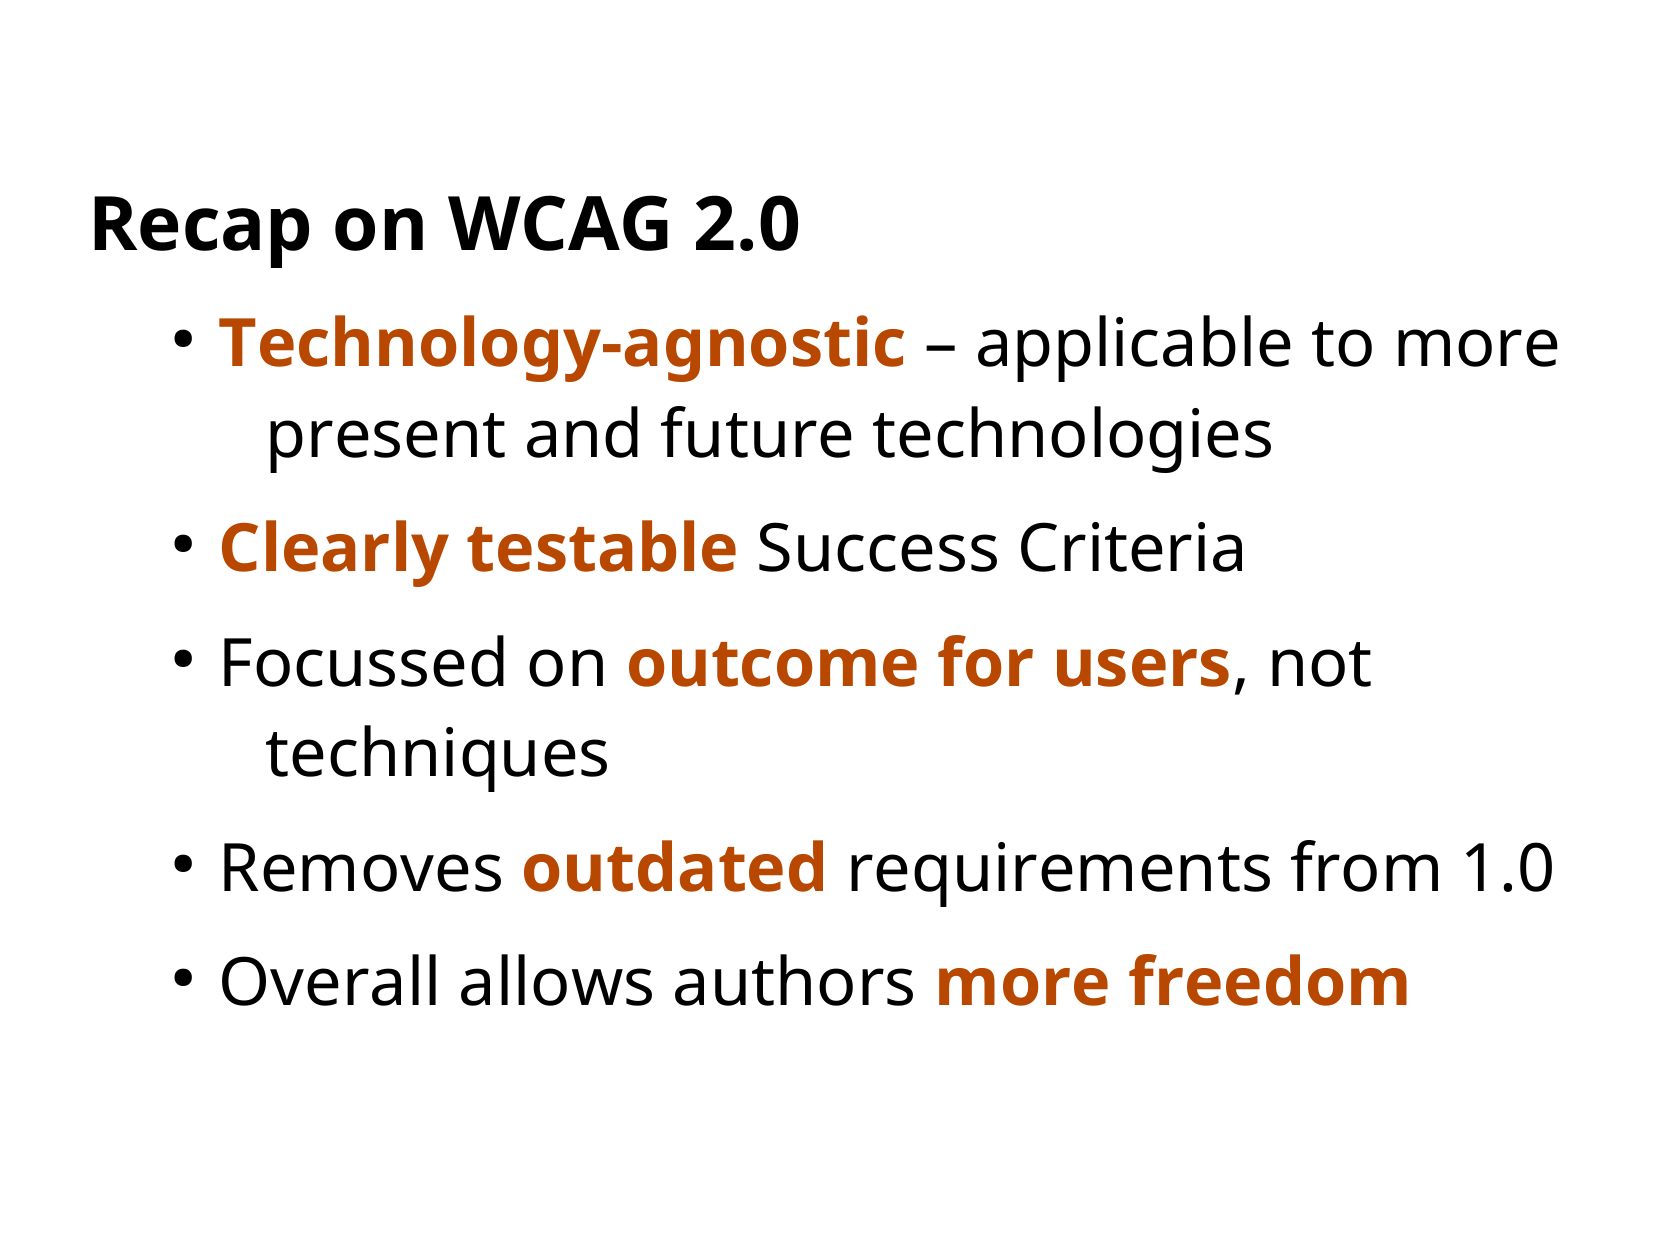

# Recap on WCAG 2.0
Technology-agnostic – applicable to more present and future technologies
Clearly testable Success Criteria
Focussed on outcome for users, not techniques
Removes outdated requirements from 1.0
Overall allows authors more freedom